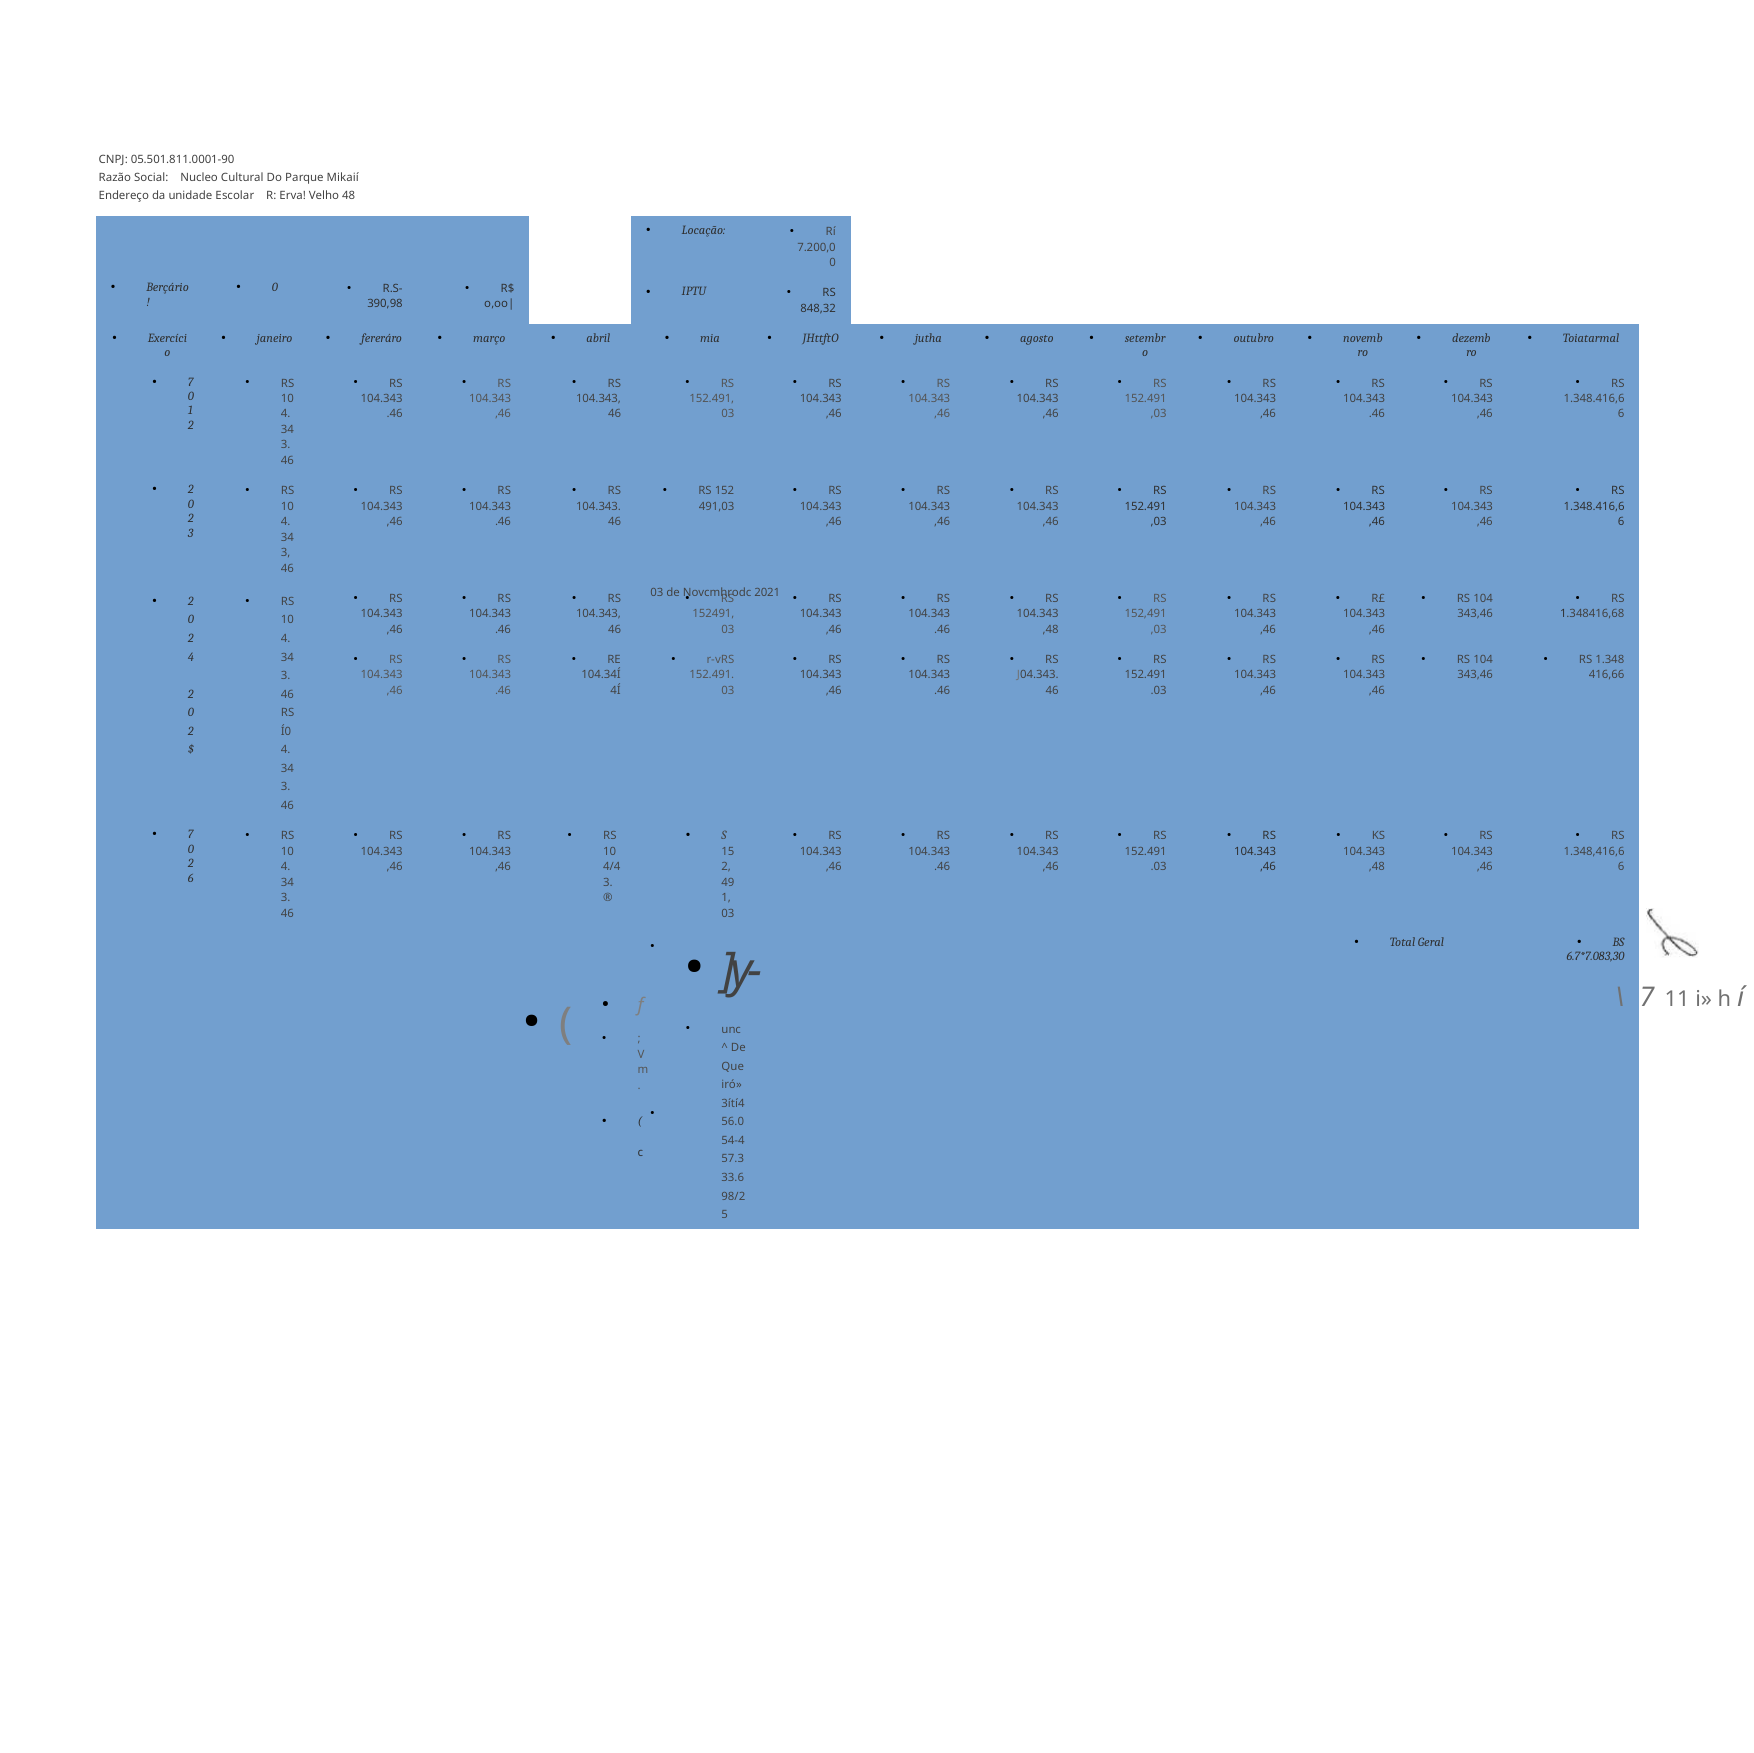

CNPJ: 05.501.811.0001-90
Razão Social: Nucleo Cultural Do Parque Mikaií
Endereço da unidade Escolar R: Erva! Velho 48
| | | | |
| --- | --- | --- | --- |
| Berçário! | 0 | R.S- 390,98 | R$ o,oo| |
| Berçário II | 16 | R$890,98 | R$ 14.255,68 |
| Maternal | 127 | R$ 645,98 | Rí 82.039,46 |
| Total | 143 | | R$ 96.295,14| |
| Locação: | Rí 7.200,00 |
| --- | --- |
| IPTU | RS 848,32 |
| Total | Rí 8,048,32 |
| Exercício | janeiro | fereráro | março | abril | | mia | | JHttftO | jutha | agosto | setembro | outubro | novembro | dezembro | Toiatarmal |
| --- | --- | --- | --- | --- | --- | --- | --- | --- | --- | --- | --- | --- | --- | --- | --- |
| 7012 | RS 104.343.46 | RS 104.343.46 | RS 104.343,46 | RS 104.343,46 | | RS 152.491,03 | | RS 104.343,46 | RS 104.343,46 | RS 104.343,46 | RS 152.491,03 | RS 104.343,46 | RS 104.343.46 | RS 104.343,46 | RS 1.348.416,66 |
| 2023 | RS 104.343,46 | RS 104.343,46 | RS 104.343.46 | RS 104.343.46 | | RS 152 491,03 | | RS 104.343,46 | RS 104.343,46 | RS 104.343,46 | RS 152.491,03 | RS 104.343,46 | RS 104.343,46 | RS 104.343,46 | RS 1.348.416,66 |
| 2024 202$ | RS 104.343.46 RS Í04.343.46 | RS 104.343,46 | RS 104.343.46 | RS 104.343,46 | | RS 152491,03 | | RS 104.343,46 | RS 104.343.46 | RS 104.343,48 | RS 152,491,03 | RS 104.343,46 | R£ 104.343,46 | RS 104 343,46 | RS 1.348416,68 |
| | | RS 104.343,46 | RS 104.343.46 | RE 104.34Í4Í | | r-vRS 152.491.03 | | RS 104.343,46 | RS 104.343.46 | RS J04.343.46 | RS 152.491.03 | RS 104.343,46 | RS 104.343,46 | RS 104 343,46 | RS 1.348 416,66 |
| 7026 | RS 104.343.46 | RS 104.343,46 | RS 104.343,46 | RS 104/43.® | | > | S 152,491,03 | RS 104.343,46 | RS 104.343.46 | RS 104.343,46 | RS 152.491.03 | RS 104.343,46 | KS 104.343,48 | RS 104.343,46 | RS 1.348,416,66 |
| | | | | | | iro N RG. '■MfcíS | ]y- unc^ De Queiró» 3ítí456.054-4 57.333.698/25 | | | | | | Total Geral | | BS 6.7\*7.083,30 |
| ( | | | | | f ;Vm. ( c | | | | | | | | | | |
03 de Novcmhrodc 2021
\ 7 11 i» h í